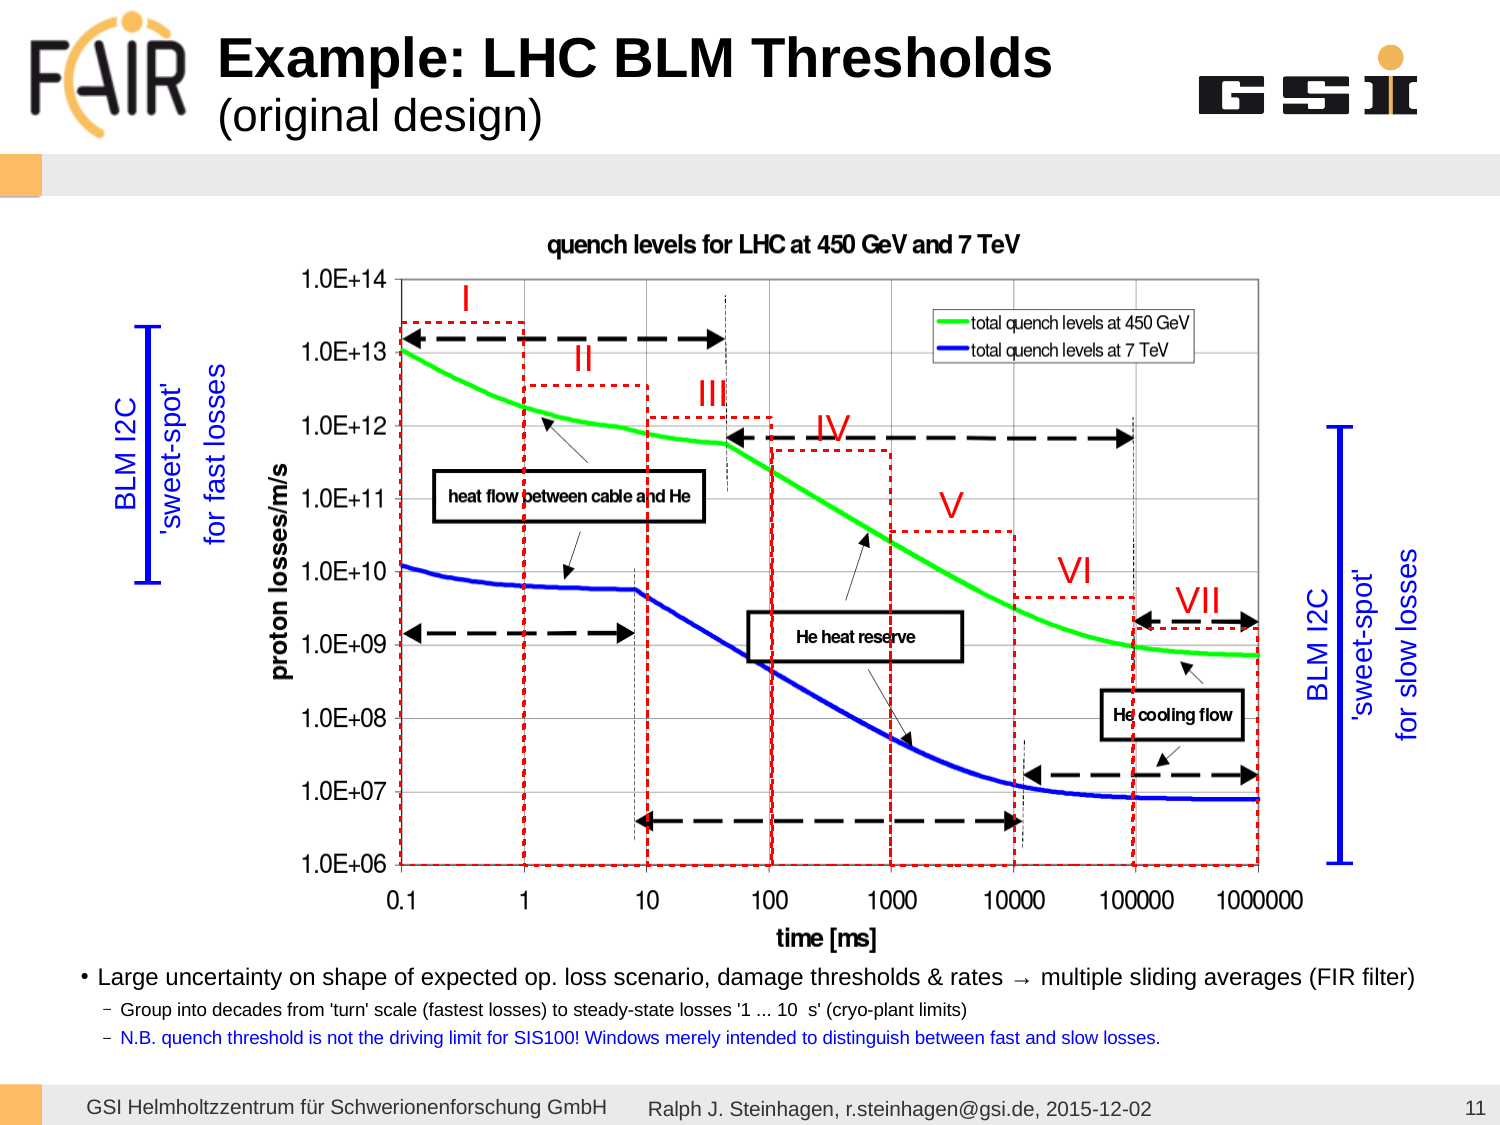

# Example: LHC BLM Thresholds (original design)
I
II
III
IV
V
VI
VII
BLM I2C
'sweet-spot'
for fast losses
BLM I2C
'sweet-spot'
for slow losses
Large uncertainty on shape of expected op. loss scenario, damage thresholds & rates → multiple sliding averages (FIR filter)
Group into decades from 'turn' scale (fastest losses) to steady-state losses '1 ... 10 s' (cryo-plant limits)
N.B. quench threshold is not the driving limit for SIS100! Windows merely intended to distinguish between fast and slow losses.